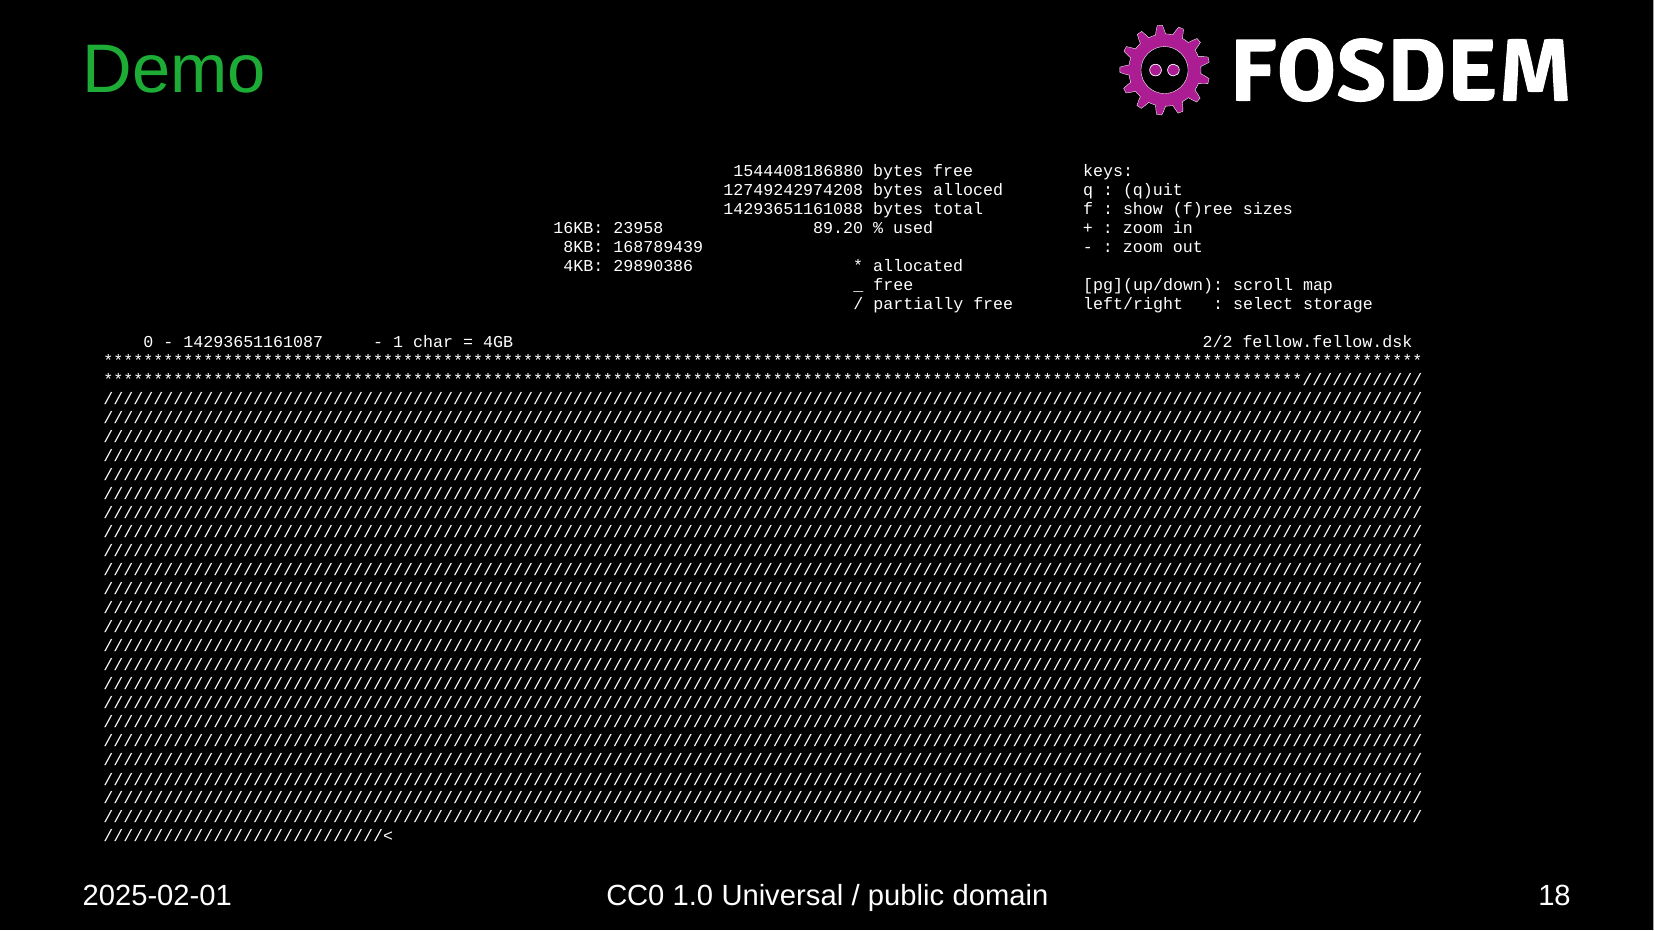

# Demo
 1544408186880 bytes free keys:
 12749242974208 bytes alloced q : (q)uit
 14293651161088 bytes total f : show (f)ree sizes
 16KB: 23958 89.20 % used + : zoom in
 8KB: 168789439 - : zoom out
 4KB: 29890386 * allocated
 _ free [pg](up/down): scroll map
 / partially free left/right : select storage
 0 - 14293651161087 - 1 char = 4GB 2/2 fellow.fellow.dsk
************************************************************************************************************************************
************************************************************************************************************************////////////
////////////////////////////////////////////////////////////////////////////////////////////////////////////////////////////////////
////////////////////////////////////////////////////////////////////////////////////////////////////////////////////////////////////
////////////////////////////////////////////////////////////////////////////////////////////////////////////////////////////////////
////////////////////////////////////////////////////////////////////////////////////////////////////////////////////////////////////
////////////////////////////////////////////////////////////////////////////////////////////////////////////////////////////////////
////////////////////////////////////////////////////////////////////////////////////////////////////////////////////////////////////
////////////////////////////////////////////////////////////////////////////////////////////////////////////////////////////////////
////////////////////////////////////////////////////////////////////////////////////////////////////////////////////////////////////
////////////////////////////////////////////////////////////////////////////////////////////////////////////////////////////////////
////////////////////////////////////////////////////////////////////////////////////////////////////////////////////////////////////
////////////////////////////////////////////////////////////////////////////////////////////////////////////////////////////////////
////////////////////////////////////////////////////////////////////////////////////////////////////////////////////////////////////
////////////////////////////////////////////////////////////////////////////////////////////////////////////////////////////////////
////////////////////////////////////////////////////////////////////////////////////////////////////////////////////////////////////
////////////////////////////////////////////////////////////////////////////////////////////////////////////////////////////////////
////////////////////////////////////////////////////////////////////////////////////////////////////////////////////////////////////
////////////////////////////////////////////////////////////////////////////////////////////////////////////////////////////////////
////////////////////////////////////////////////////////////////////////////////////////////////////////////////////////////////////
////////////////////////////////////////////////////////////////////////////////////////////////////////////////////////////////////
////////////////////////////////////////////////////////////////////////////////////////////////////////////////////////////////////
////////////////////////////////////////////////////////////////////////////////////////////////////////////////////////////////////
////////////////////////////////////////////////////////////////////////////////////////////////////////////////////////////////////
////////////////////////////////////////////////////////////////////////////////////////////////////////////////////////////////////
////////////////////////////<
2025-02-01
CC0 1.0 Universal / public domain
18